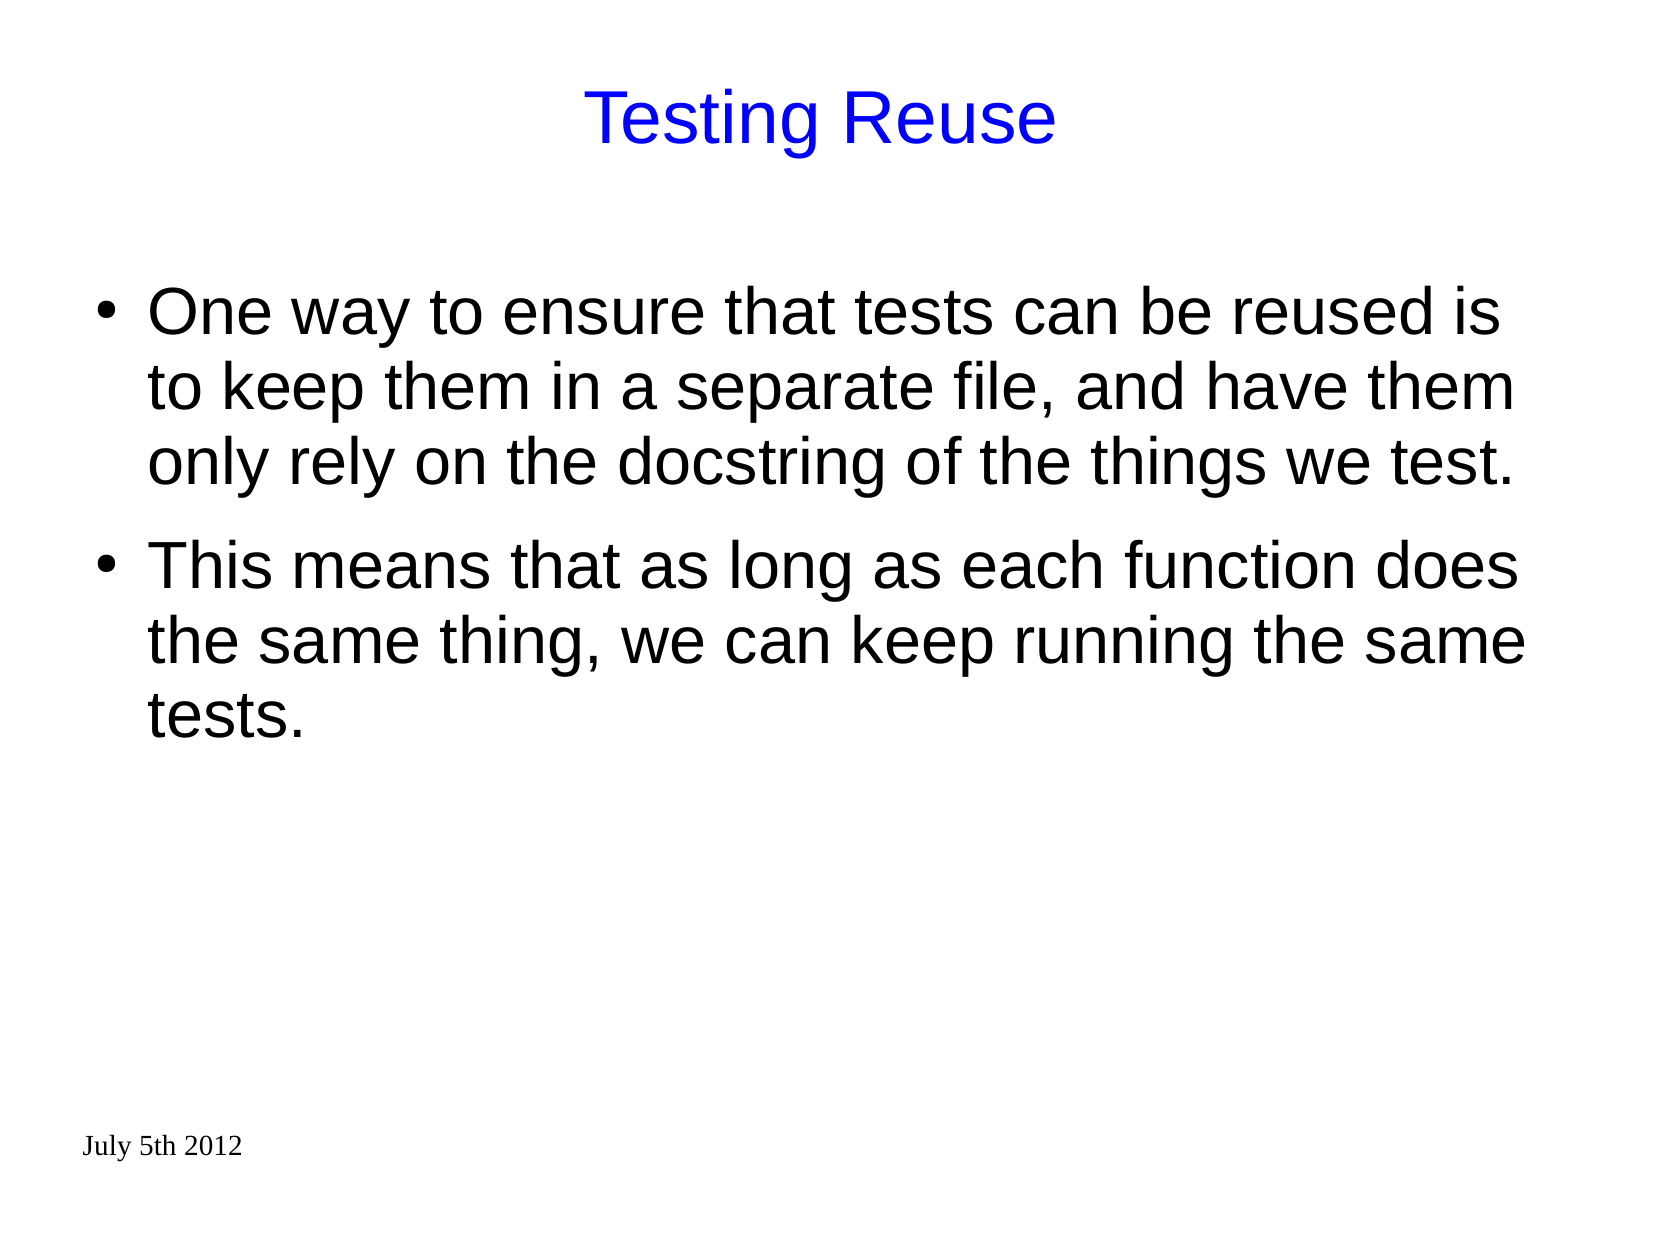

# Testing Reuse
One way to ensure that tests can be reused is to keep them in a separate file, and have them only rely on the docstring of the things we test.
This means that as long as each function does the same thing, we can keep running the same tests.
July 5th 2012